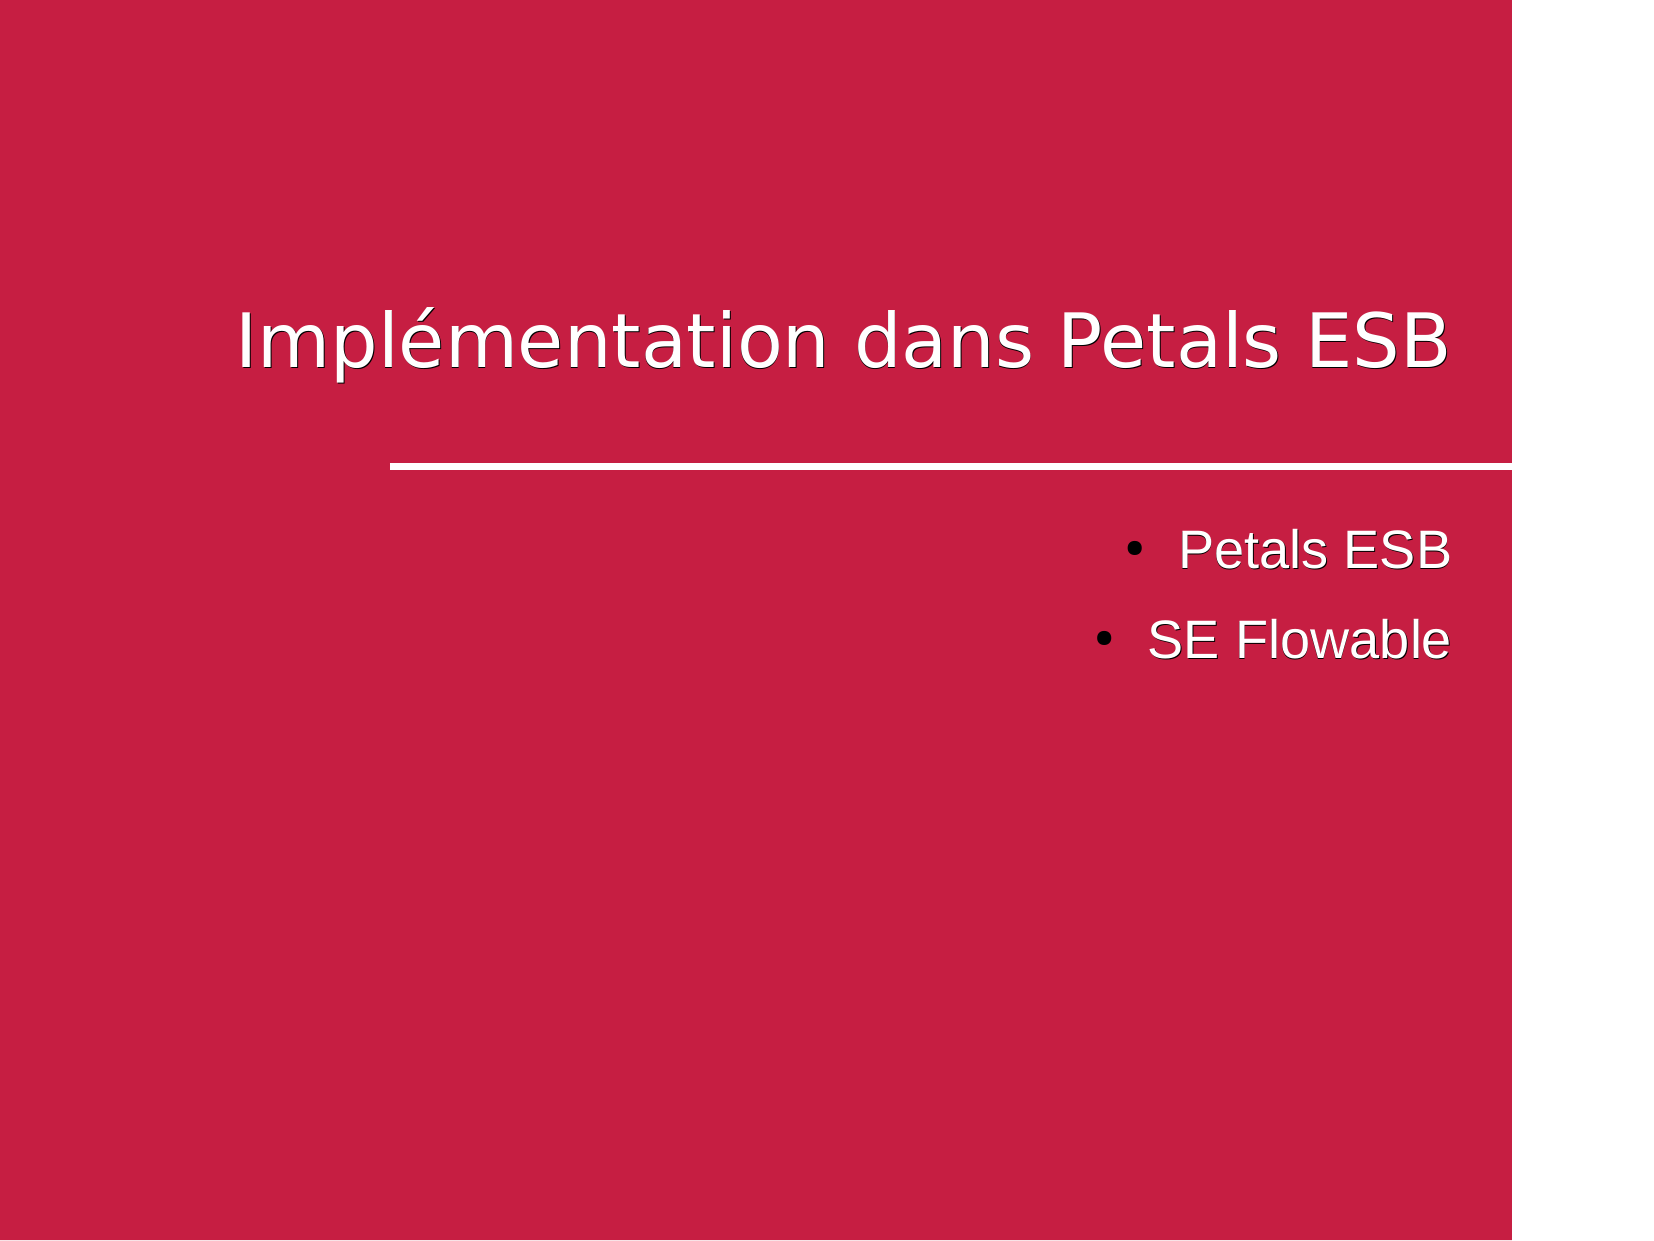

# Implémentation dans Petals ESB
Petals ESB
SE Flowable